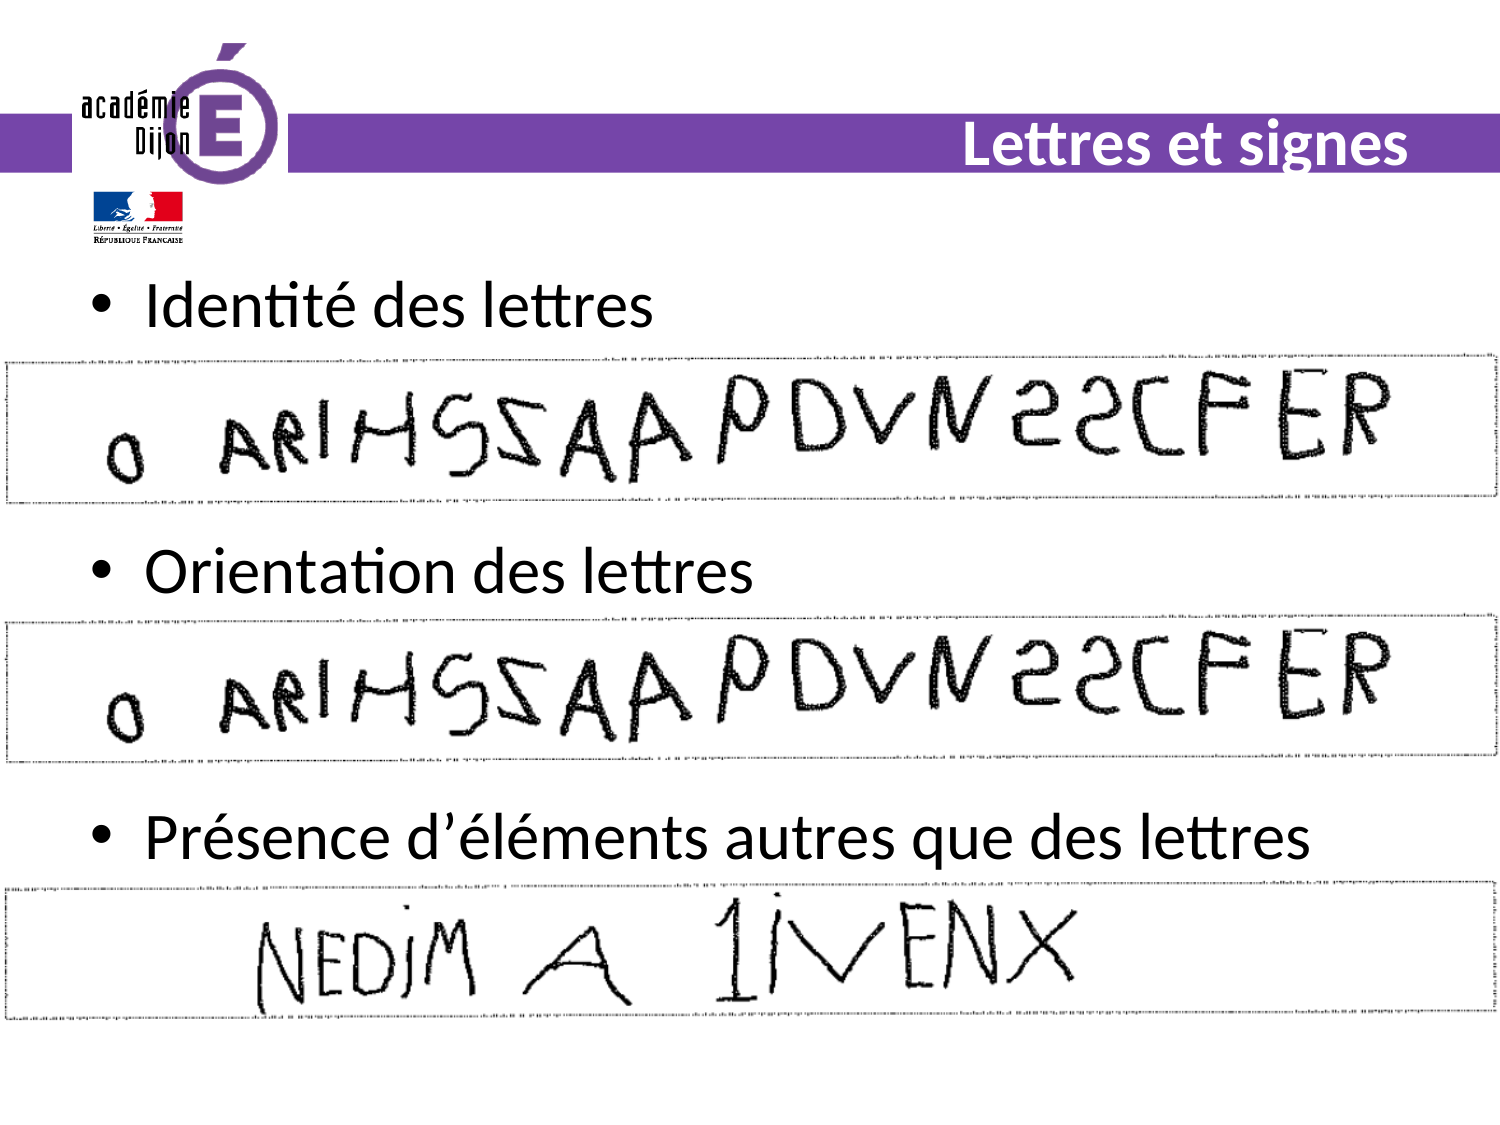

Lettres et signes
Identité des lettres
Orientation des lettres
Présence d’éléments autres que des lettres